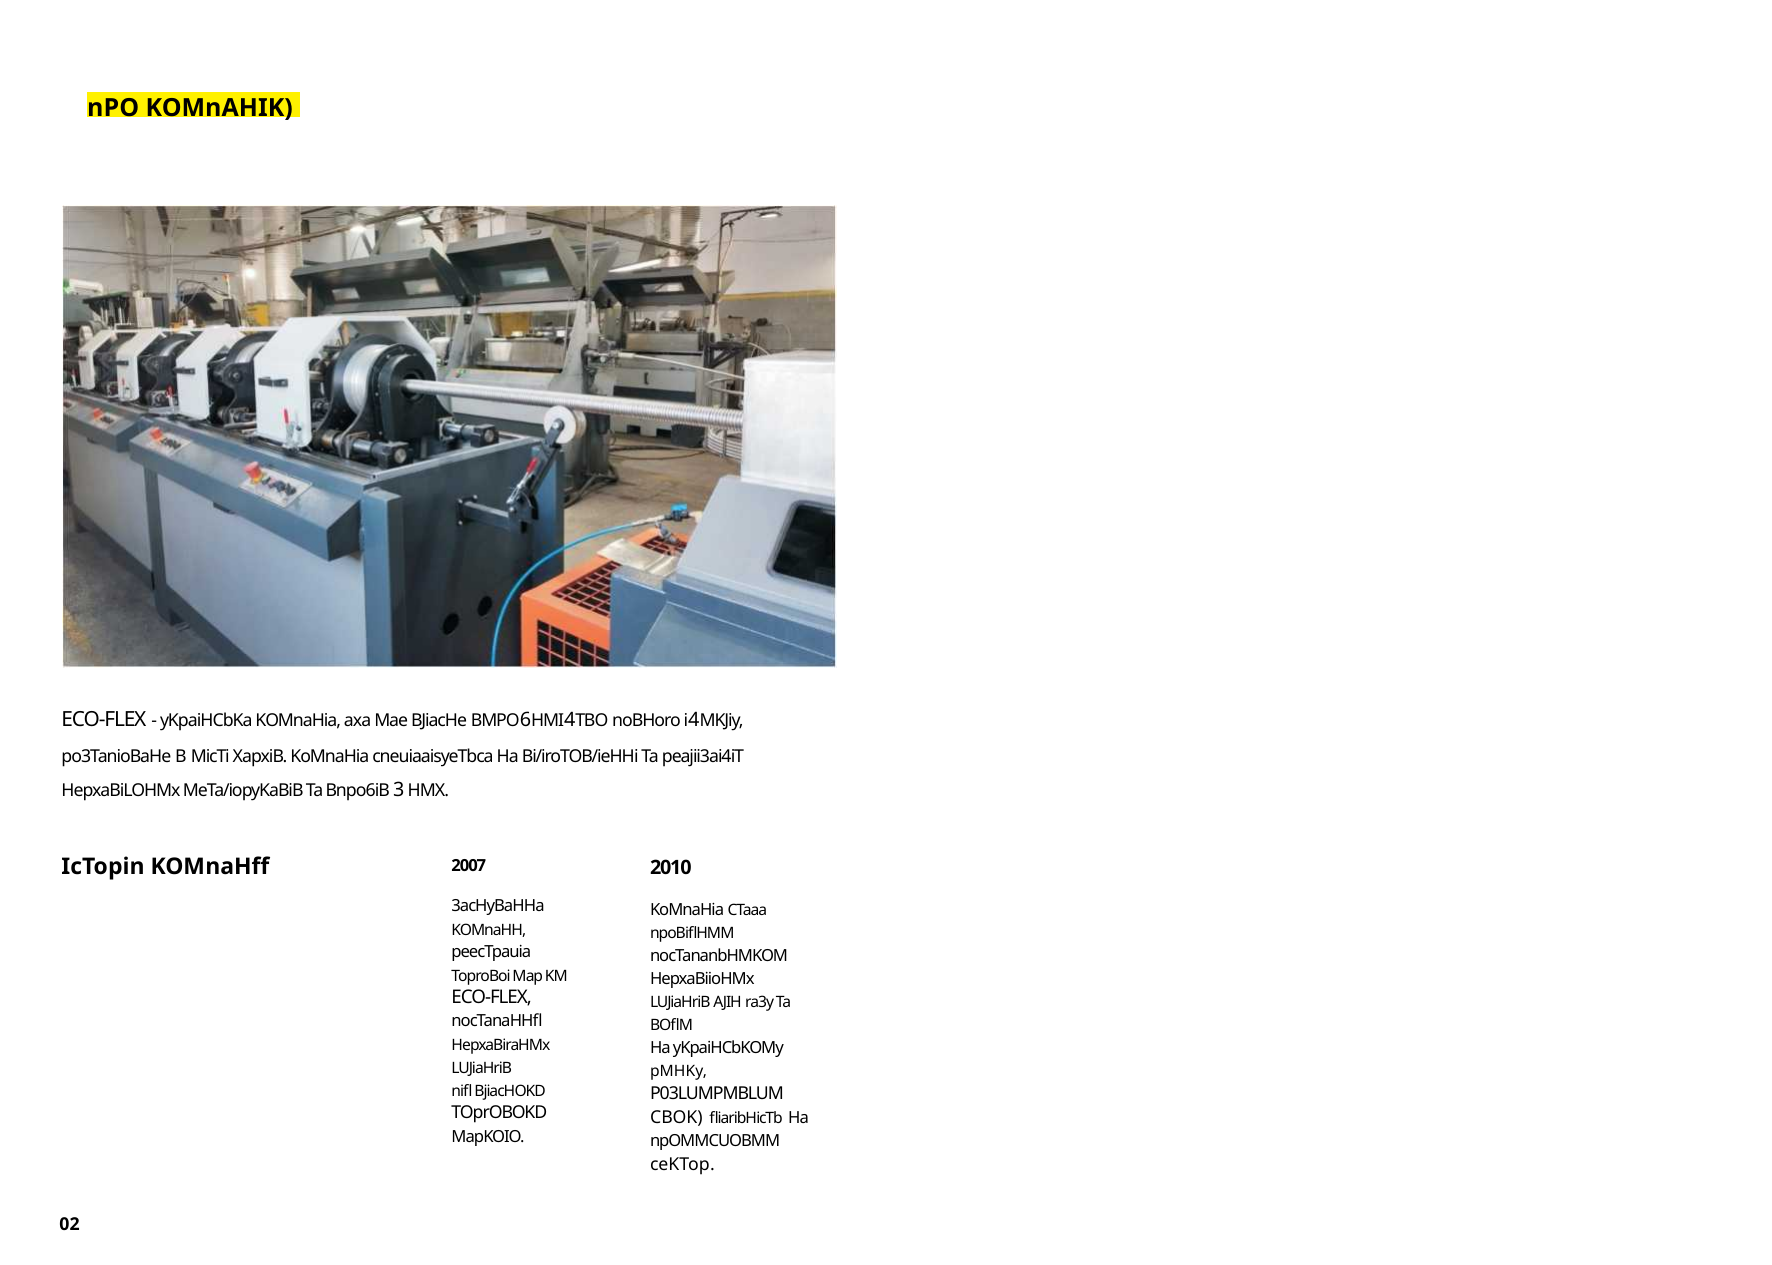

nPO KOMnAHIK)
ECO-FLEX - yKpaiHCbKa KOMnaHia, axa Mae BJiacHe bmpo6hmi4tbo noBHoro i4MKJiy, po3TanioBaHe b MicTi XapxiB. KoMnaHia cneuiaaisyeTbca Ha Bi/iroTOB/ieHHi Ta peajii3ai4iT HepxaBiLOHMx MeTa/iopyKaBiB Ta Bnpo6iB 3 hmx.
IcTopin KOMnaHff
2007
3acHyBaHHa
KOMnaHH,
peecTpauia
ToproBoi Map KM
ECO-FLEX,
nocTanaHHfl
HepxaBiraHMx
LUJiaHriB
nifl BjiacHOKD
TOprOBOKD
MapKOIO.
2010
KoMnaHia CTaaa npoBiflHMM nocTananbHMKOM HepxaBiioHMx LUJiaHriB ajih ra3y Ta BOflM
Ha yKpaiHCbKOMy pMHKy,
P03LUMPMBLUM
cbok) fliaribHicTb Ha npOMMCUOBMM ceKTop.
02